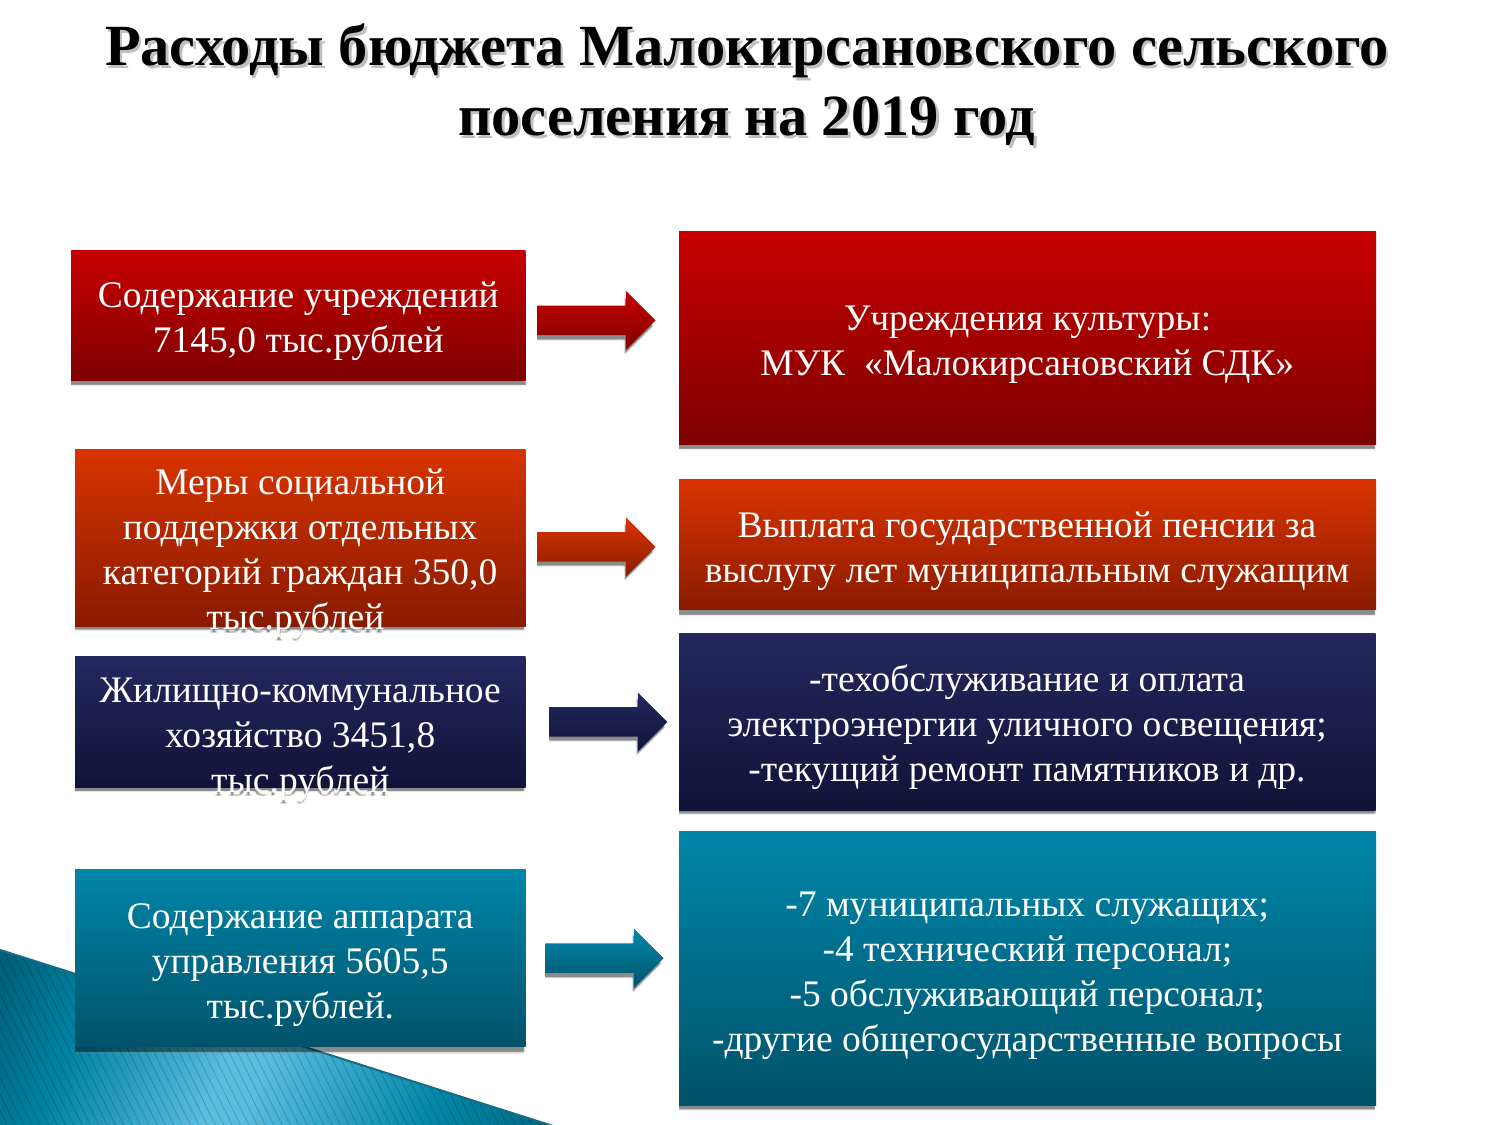

Расходы бюджета Малокирсановского сельского поселения на 2019 год
Учреждения культуры:
МУК «Малокирсановский СДК»
Содержание учреждений 7145,0 тыс.рублей
Меры социальной поддержки отдельных категорий граждан 350,0 тыс.рублей
Выплата государственной пенсии за выслугу лет муниципальным служащим
-техобслуживание и оплата электроэнергии уличного освещения;
-текущий ремонт памятников и др.
Жилищно-коммунальное хозяйство 3451,8 тыс.рублей
-7 муниципальных служащих;
-4 технический персонал;
-5 обслуживающий персонал;
-другие общегосударственные вопросы
Содержание аппарата управления 5605,5 тыс.рублей.